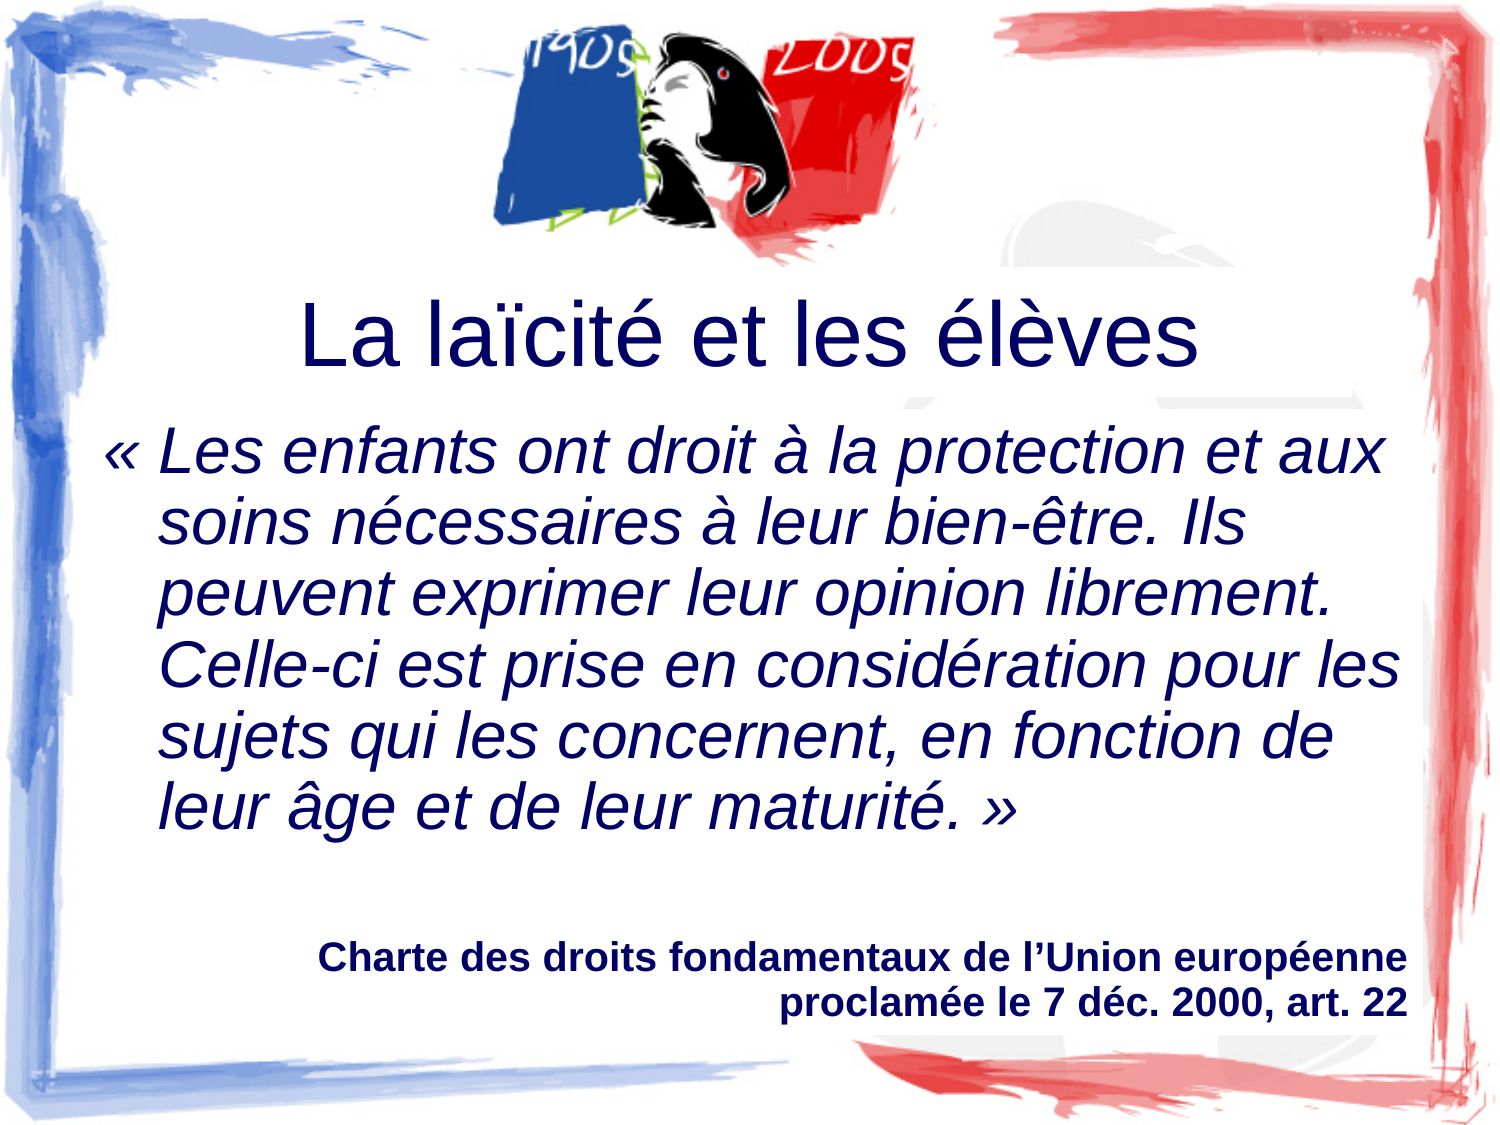

# La laïcité et les élèves
« Les enfants ont droit à la protection et aux soins nécessaires à leur bien-être. Ils peuvent exprimer leur opinion librement. Celle-ci est prise en considération pour les sujets qui les concernent, en fonction de leur âge et de leur maturité. »
Charte des droits fondamentaux de l’Union européenne
 proclamée le 7 déc. 2000, art. 22